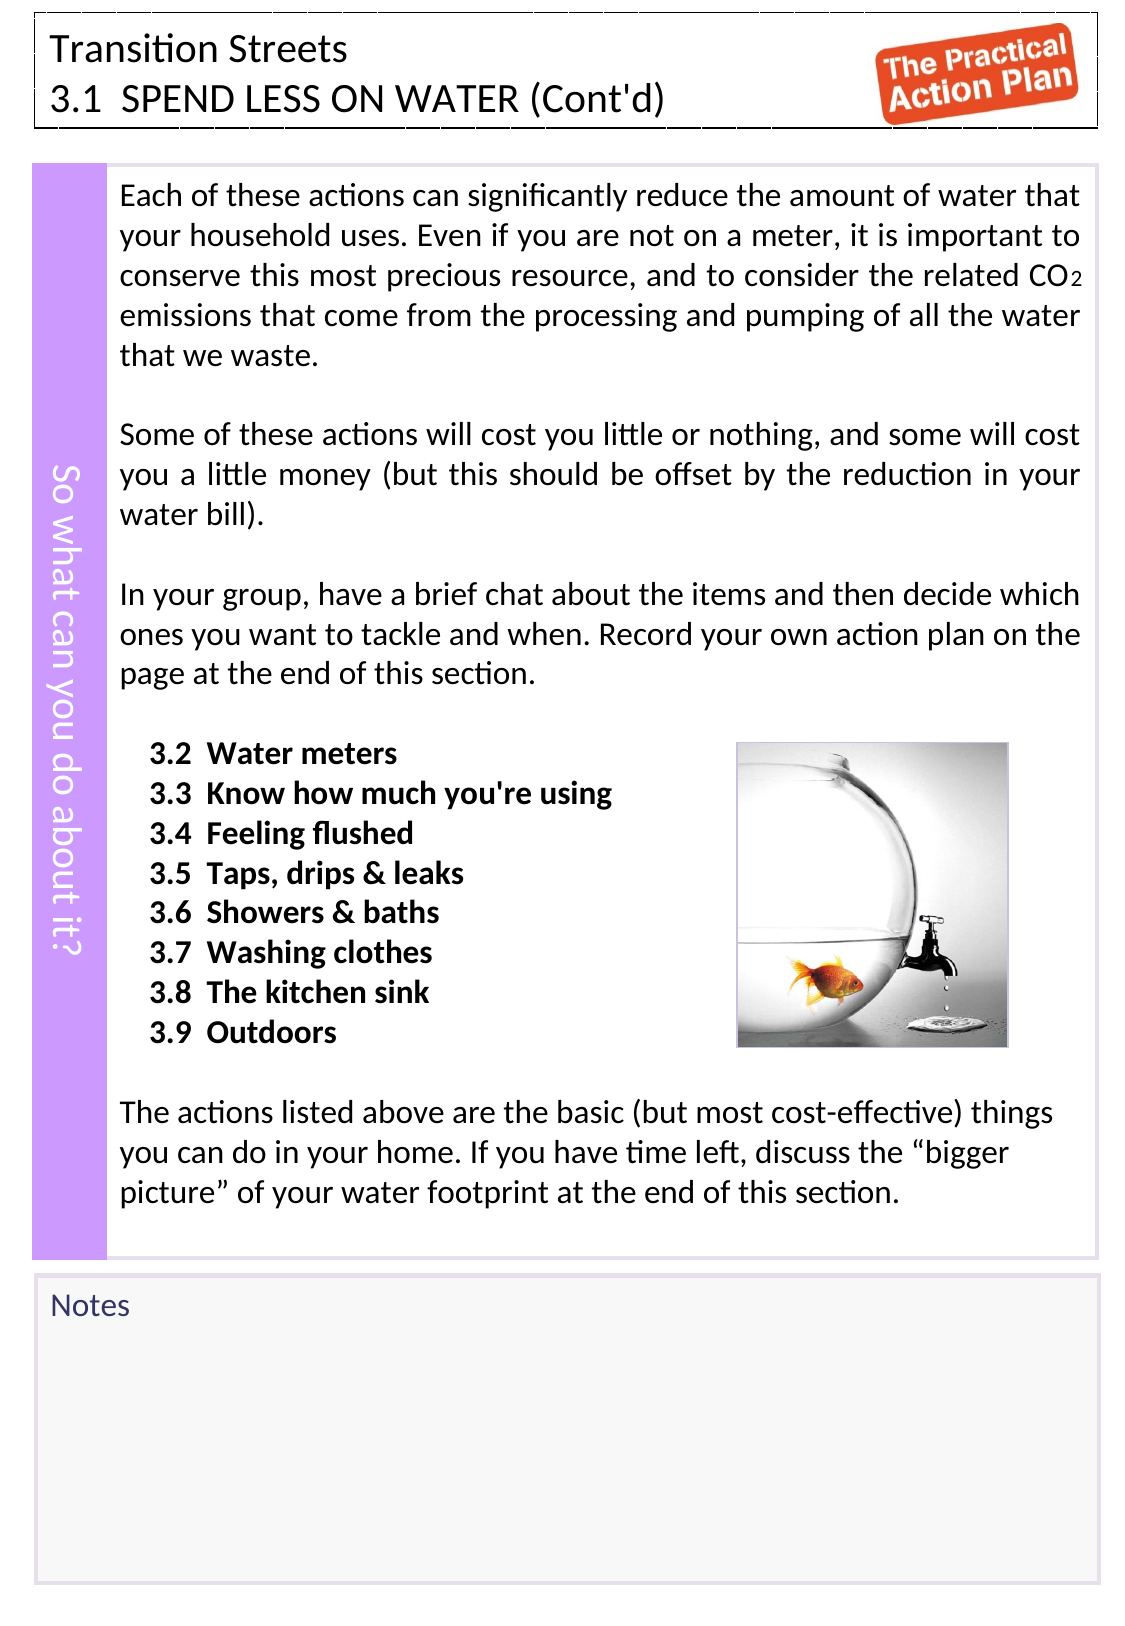

Transition Streets
3.1 SPEND LESS ON WATER (Cont'd)
So what can you do about it?
Each of these actions can significantly reduce the amount of water that your household uses. Even if you are not on a meter, it is important to conserve this most precious resource, and to consider the related CO2 emissions that come from the processing and pumping of all the water that we waste.
Some of these actions will cost you little or nothing, and some will cost you a little money (but this should be offset by the reduction in your water bill).
In your group, have a brief chat about the items and then decide which ones you want to tackle and when. Record your own action plan on the page at the end of this section.
3.2 Water meters
3.3 Know how much you're using
3.4 Feeling flushed
3.5 Taps, drips & leaks
3.6 Showers & baths
3.7 Washing clothes
3.8 The kitchen sink
3.9 Outdoors
The actions listed above are the basic (but most cost-effective) things you can do in your home. If you have time left, discuss the “bigger picture” of your water footprint at the end of this section.
Notes